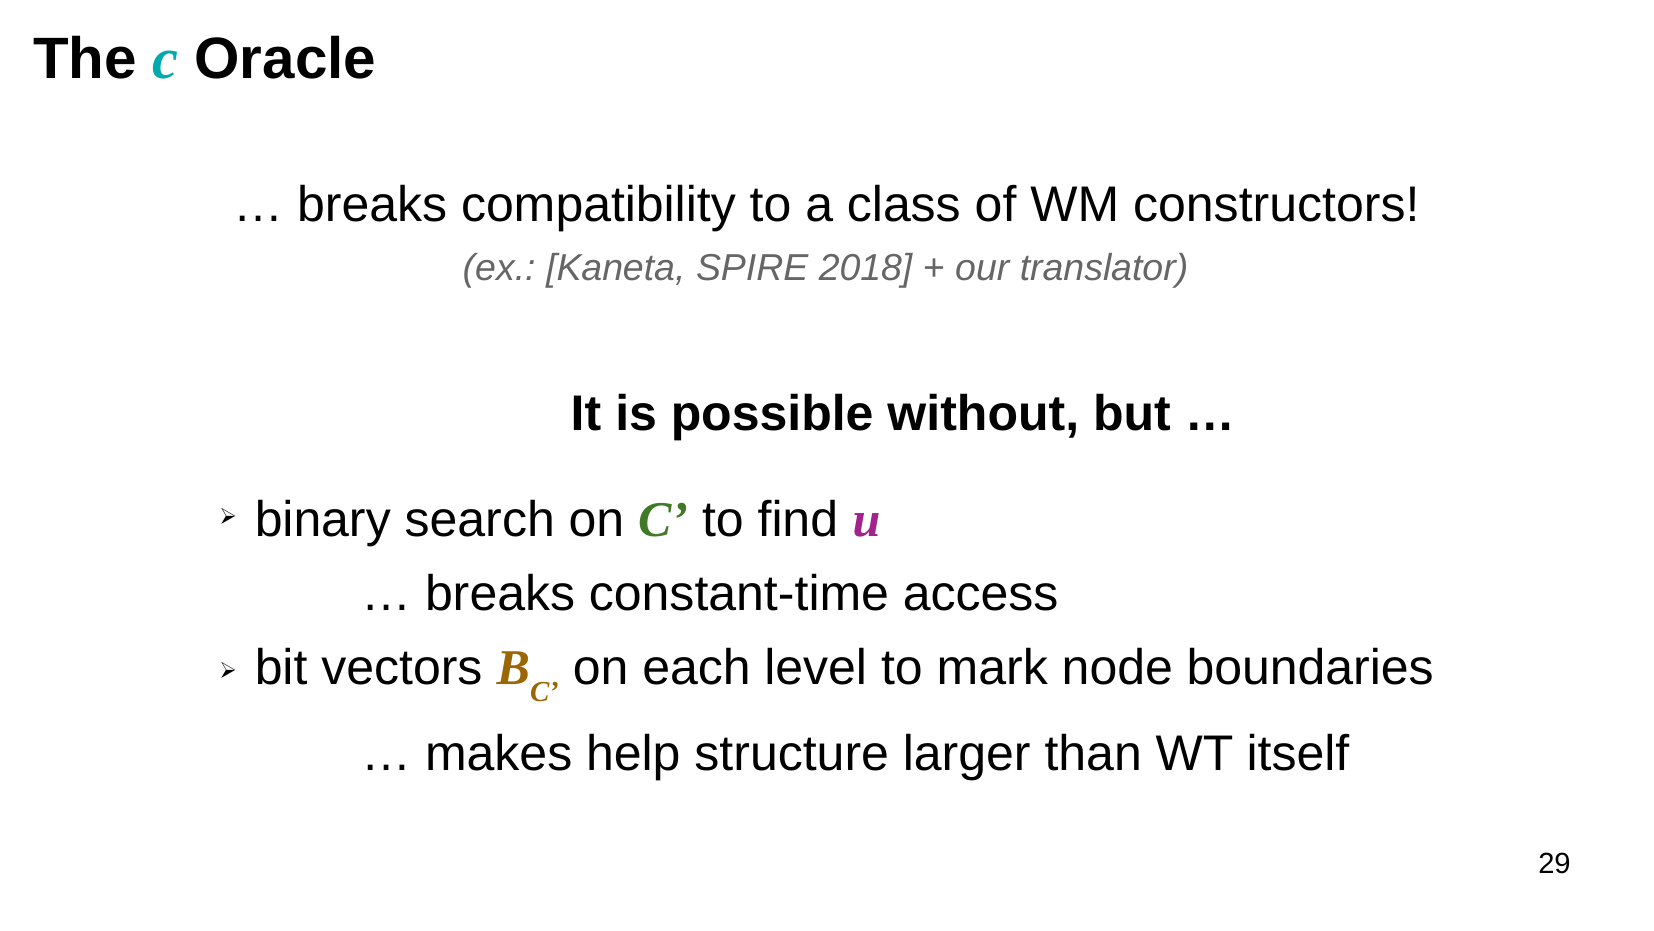

The c Oracle
… breaks compatibility to a class of WM constructors!
(ex.: [Kaneta, SPIRE 2018] + our translator)
It is possible without, but …
binary search on C’ to find u
… breaks constant-time access
bit vectors BC’ on each level to mark node boundaries
… makes help structure larger than WT itself
29